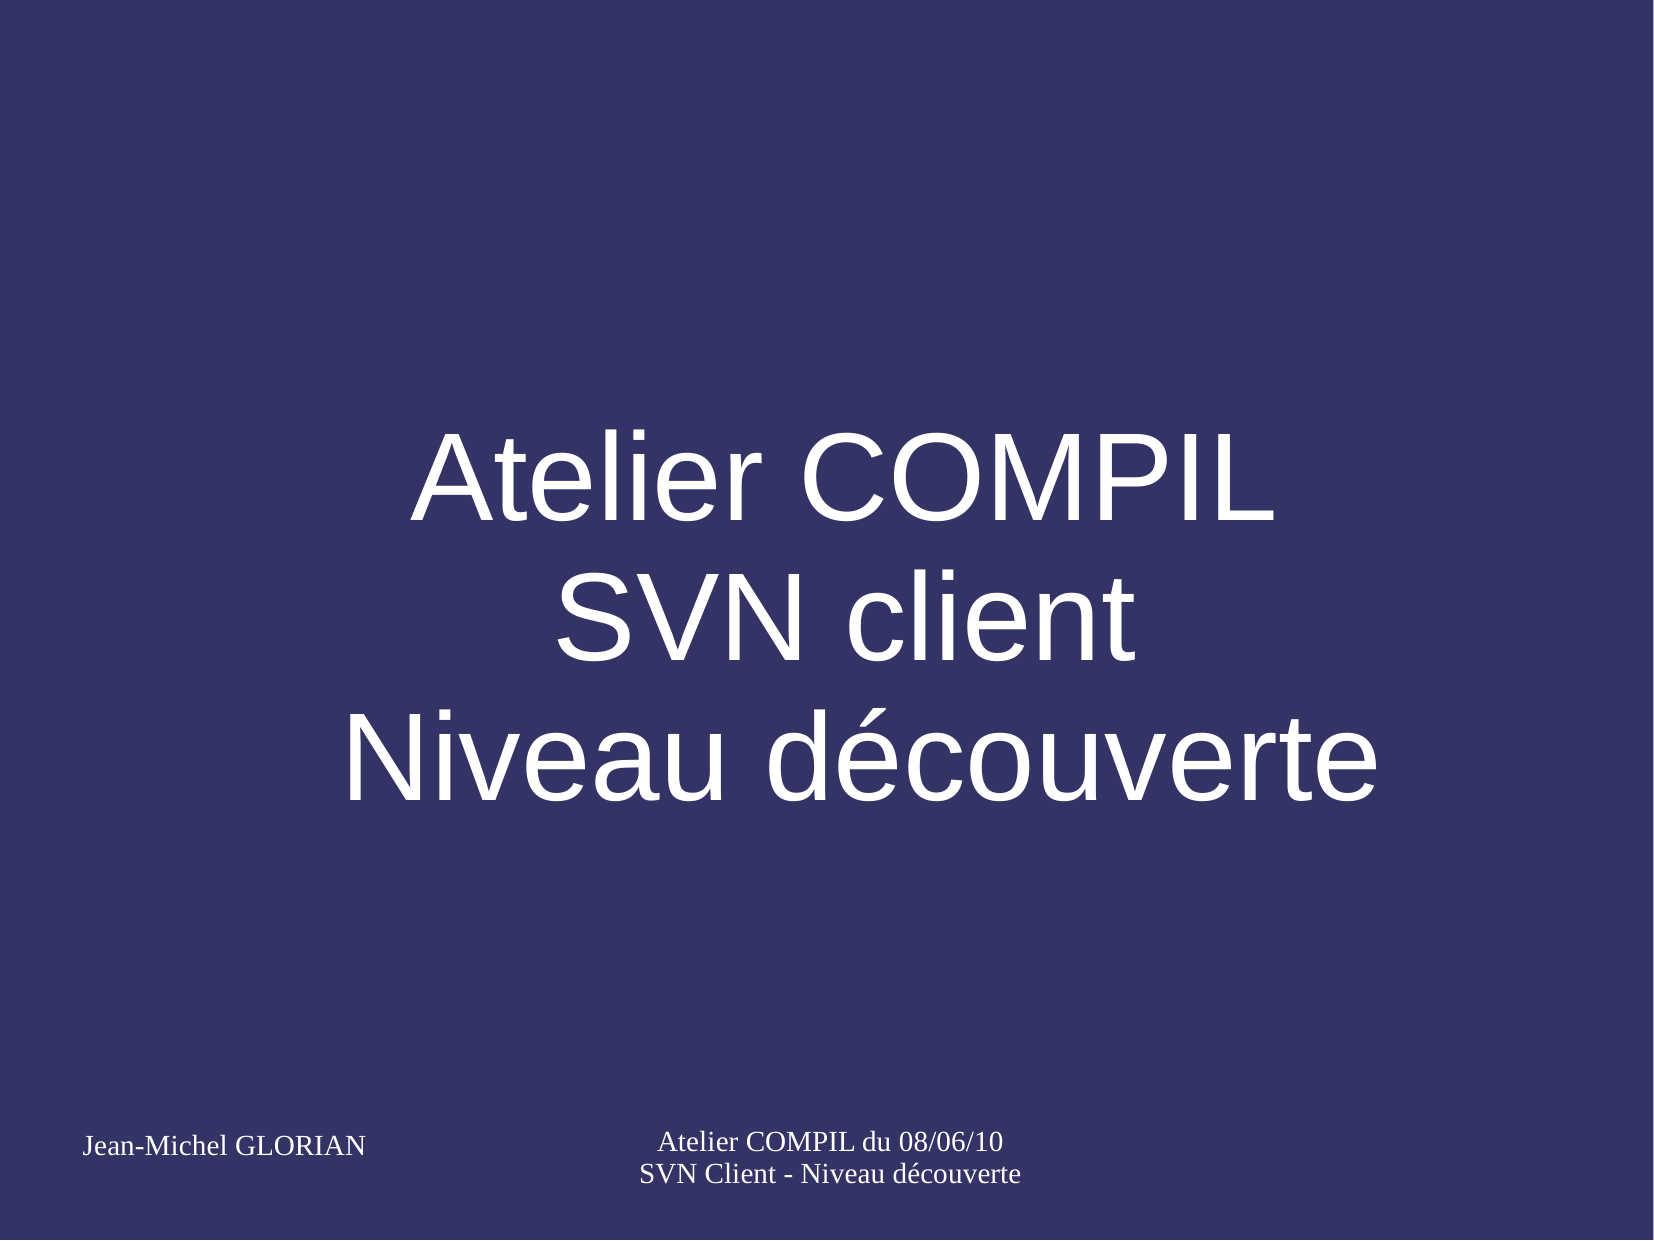

# Atelier COMPIL SVN client Niveau découverte